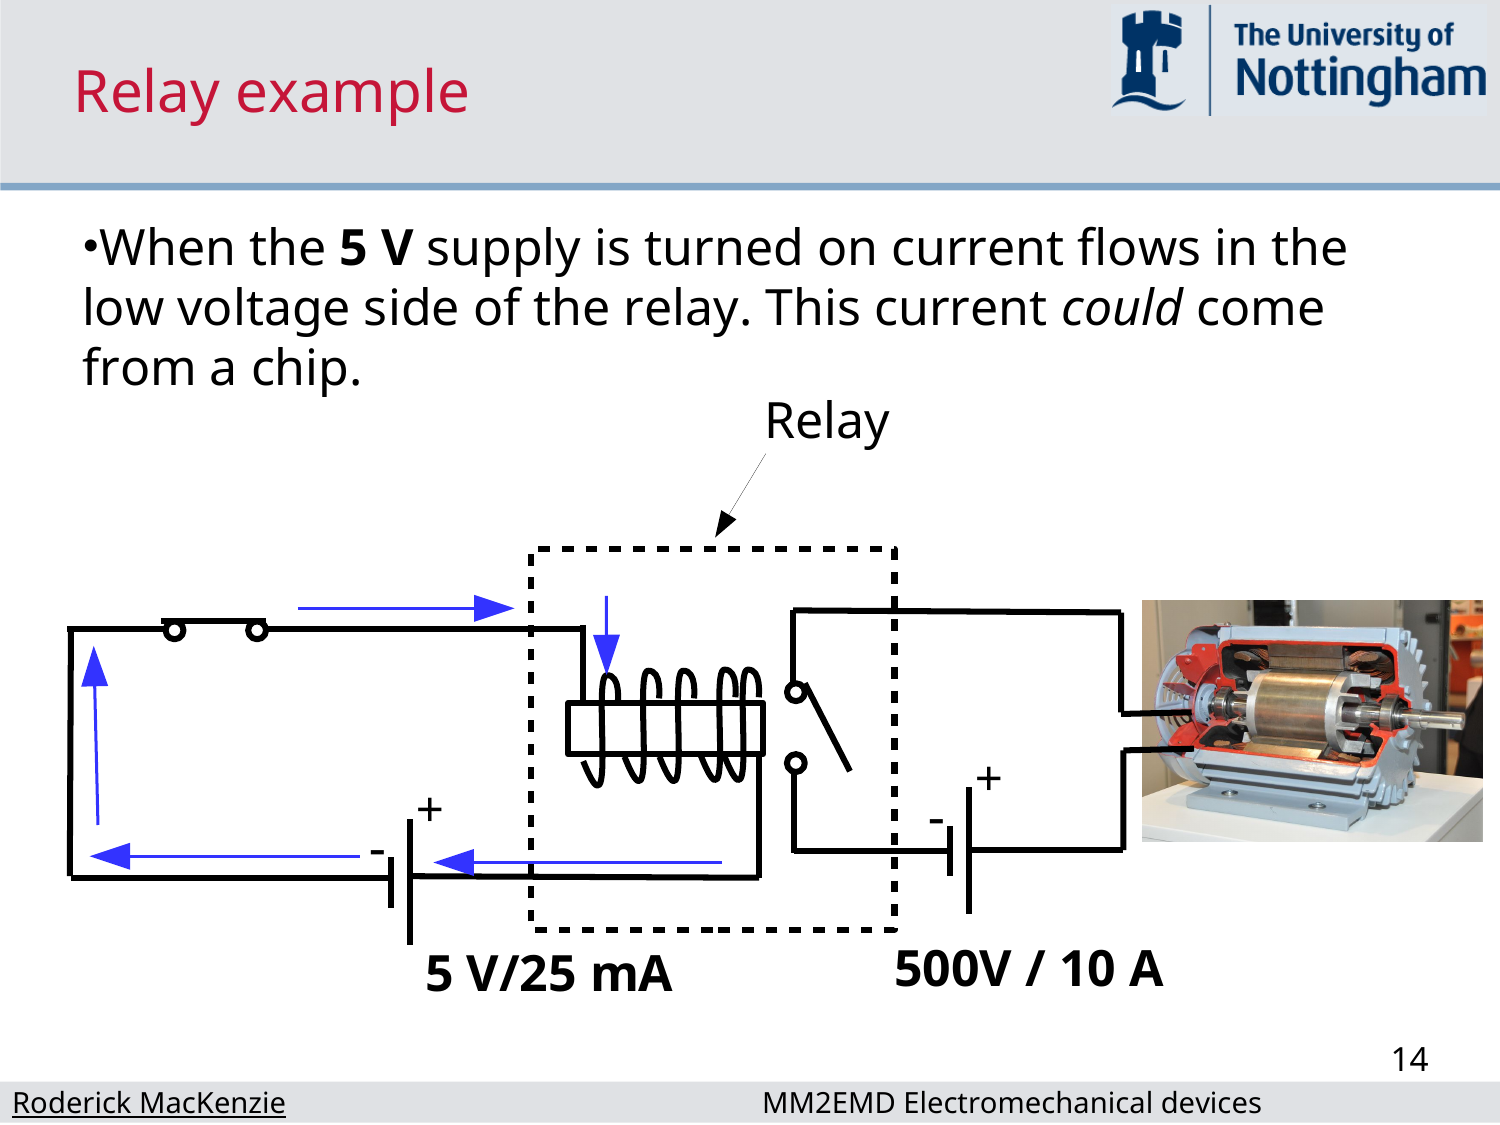

# Relay example
When the 5 V supply is turned on current flows in the low voltage side of the relay. This current could come from a chip.
Relay
+
+
-
-
500V / 10 A
5 V/25 mA